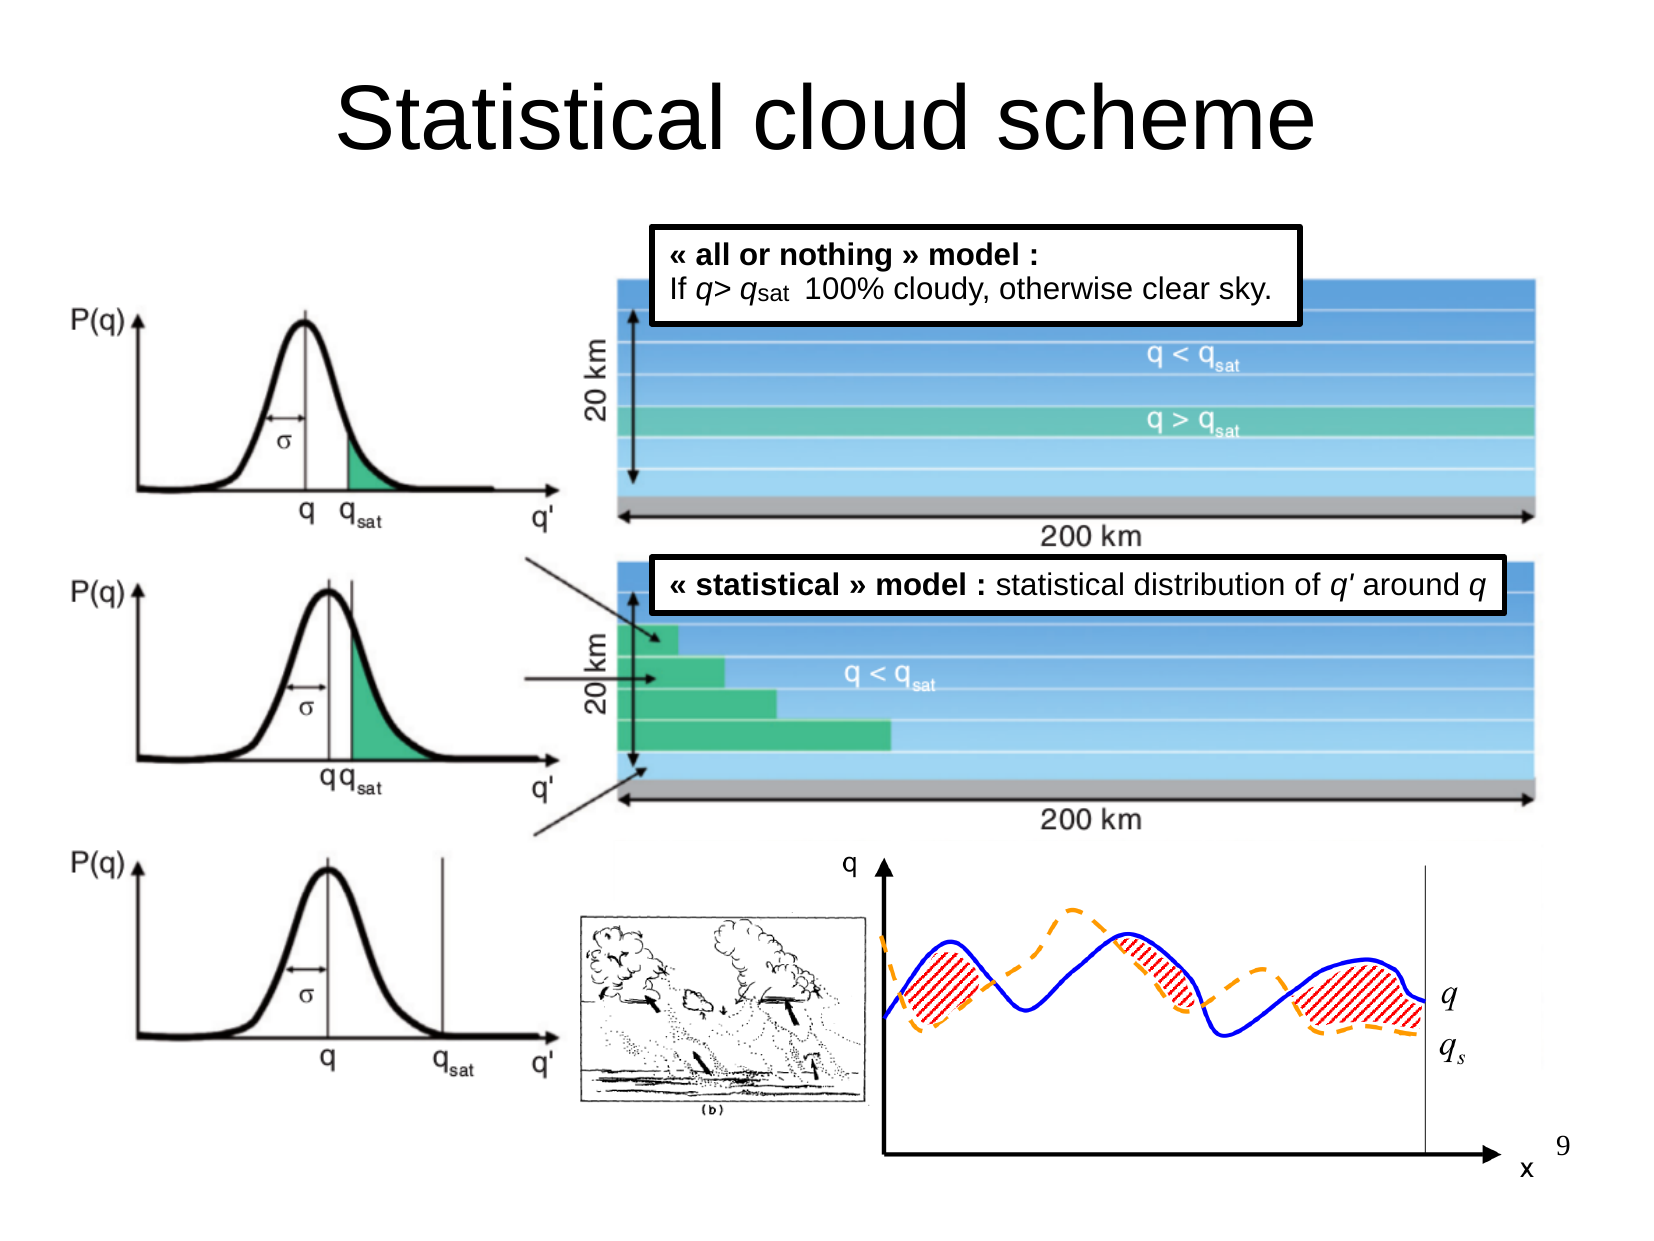

# Statistical cloud scheme
« all or nothing » model :
If q> qsat 100% cloudy, otherwise clear sky.
« statistical » model : statistical distribution of q' around q
9